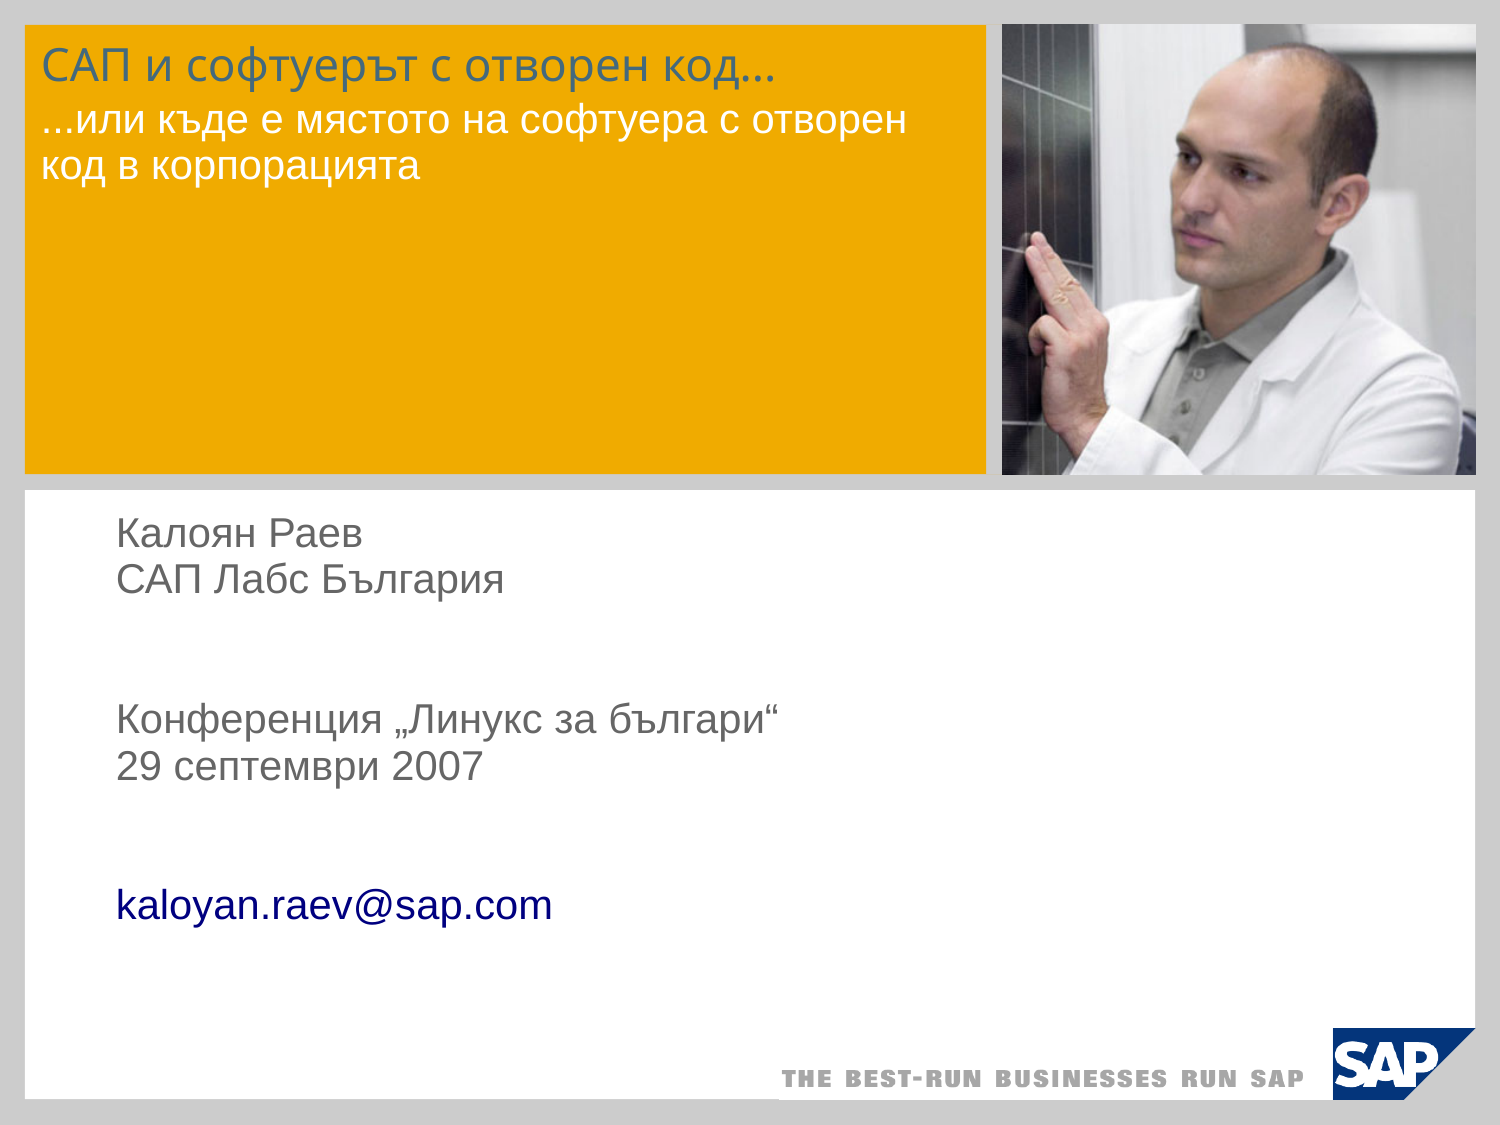

# САП и софтуерът с отворен код... ...или къде е мястото на софтуера с отворен код в корпорацията
Калоян Раев
САП Лабс България
Конференция „Линукс за българи“
29 септември 2007
kaloyan.raev@sap.com